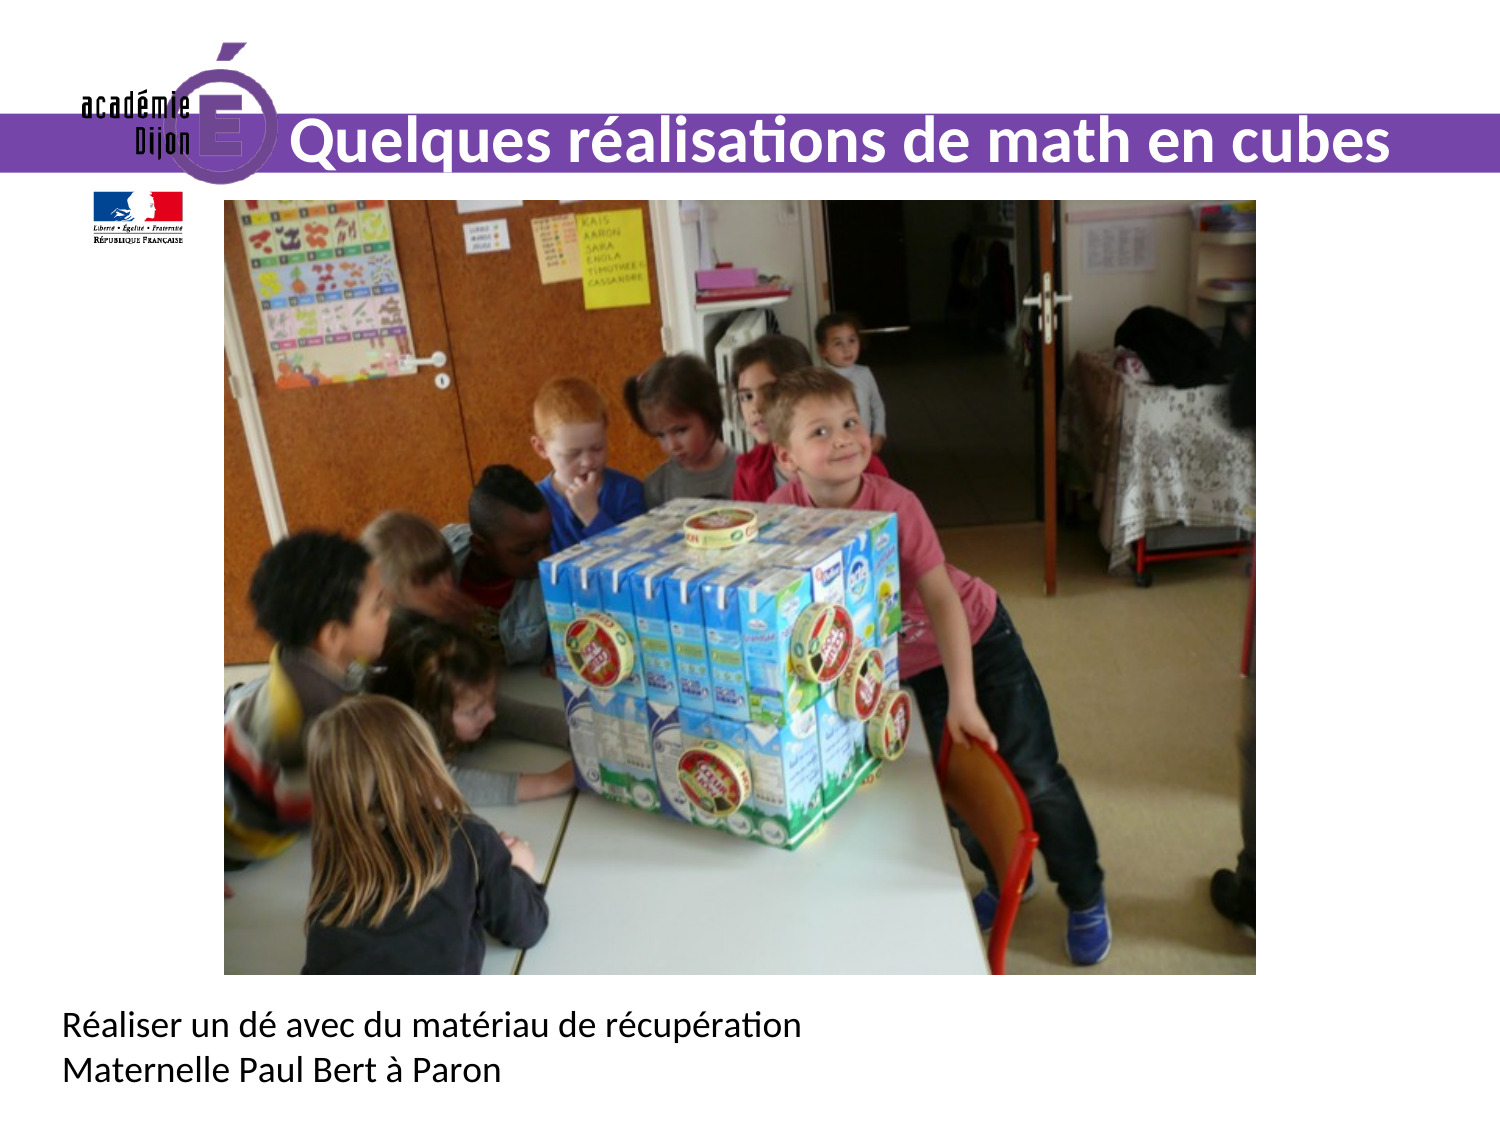

Quelques réalisations de math en cubes
Réaliser un dé avec du matériau de récupération
Maternelle Paul Bert à Paron